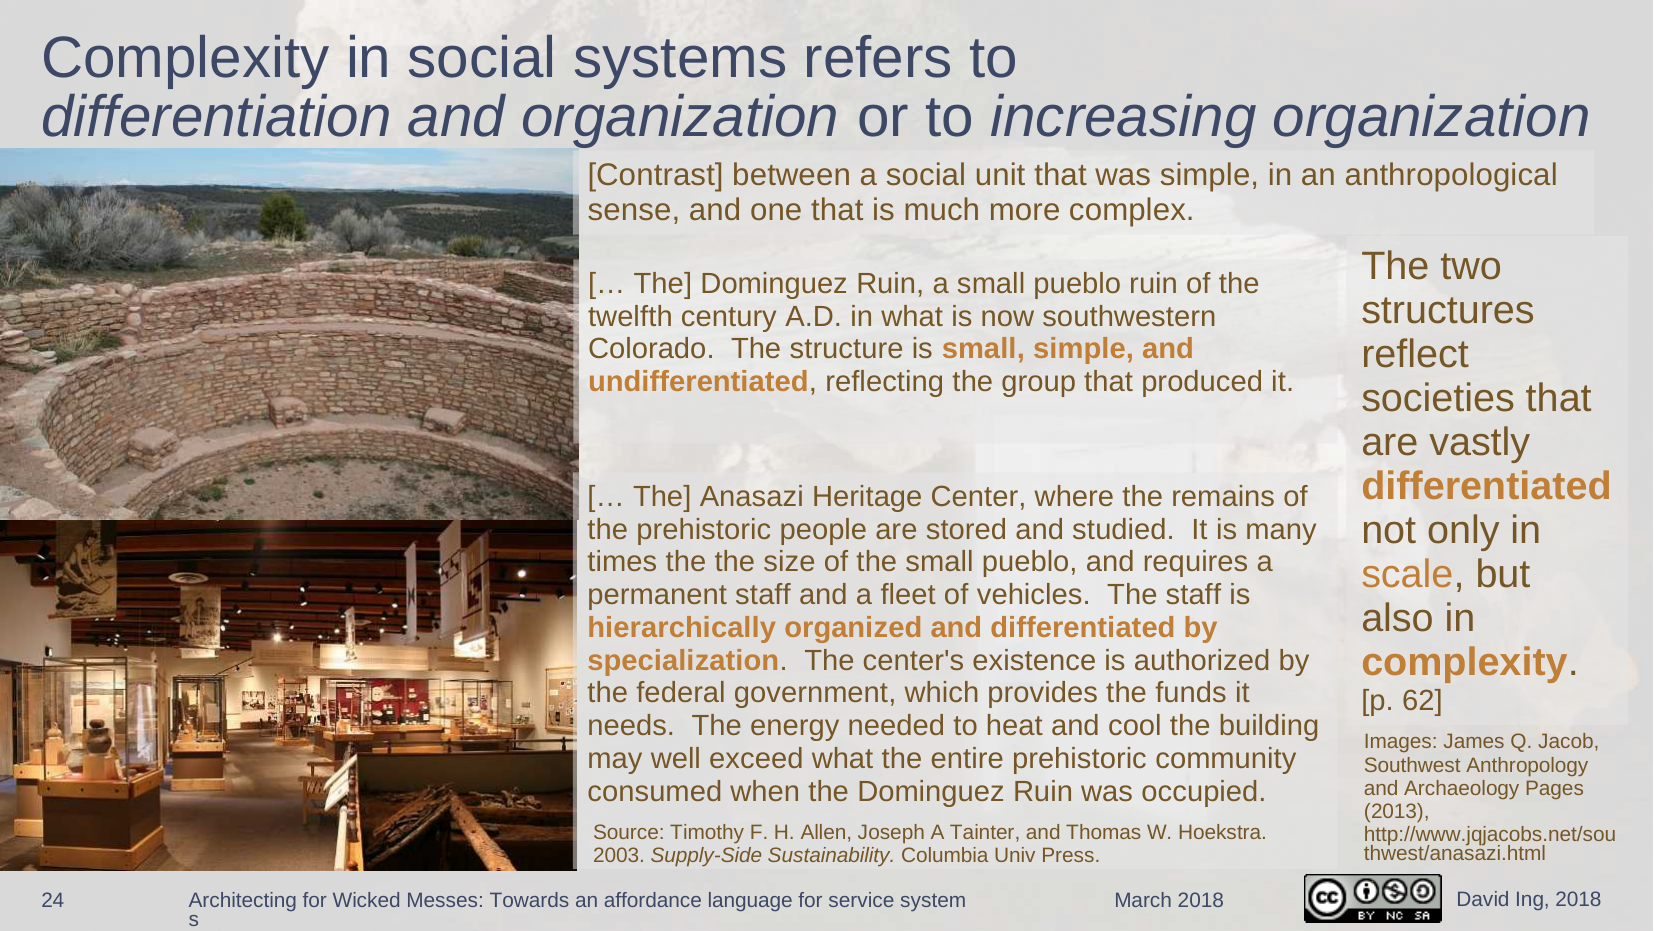

# Complexity in social systems refers to differentiation and organization or to increasing organization
[Contrast] between a social unit that was simple, in an anthropological sense, and one that is much more complex.
The two structures reflect societies that are vastly differentiated not only in scale, but also in complexity. [p. 62]
[… The] Dominguez Ruin, a small pueblo ruin of the twelfth century A.D. in what is now southwestern Colorado. The structure is small, simple, and undifferentiated, reflecting the group that produced it.
[… The] Anasazi Heritage Center, where the remains of the prehistoric people are stored and studied. It is many times the the size of the small pueblo, and requires a permanent staff and a fleet of vehicles. The staff is hierarchically organized and differentiated by specialization. The center's existence is authorized by the federal government, which provides the funds it needs. The energy needed to heat and cool the building may well exceed what the entire prehistoric community consumed when the Dominguez Ruin was occupied.
Images: James Q. Jacob, Southwest Anthropology and Archaeology Pages (2013), http://www.jqjacobs.net/southwest/anasazi.html .
Source: Timothy F. H. Allen, Joseph A Tainter, and Thomas W. Hoekstra. 2003. Supply-Side Sustainability. Columbia Univ Press.
Architecting for Wicked Messes: Towards an affordance language for service systems
March 2018
24